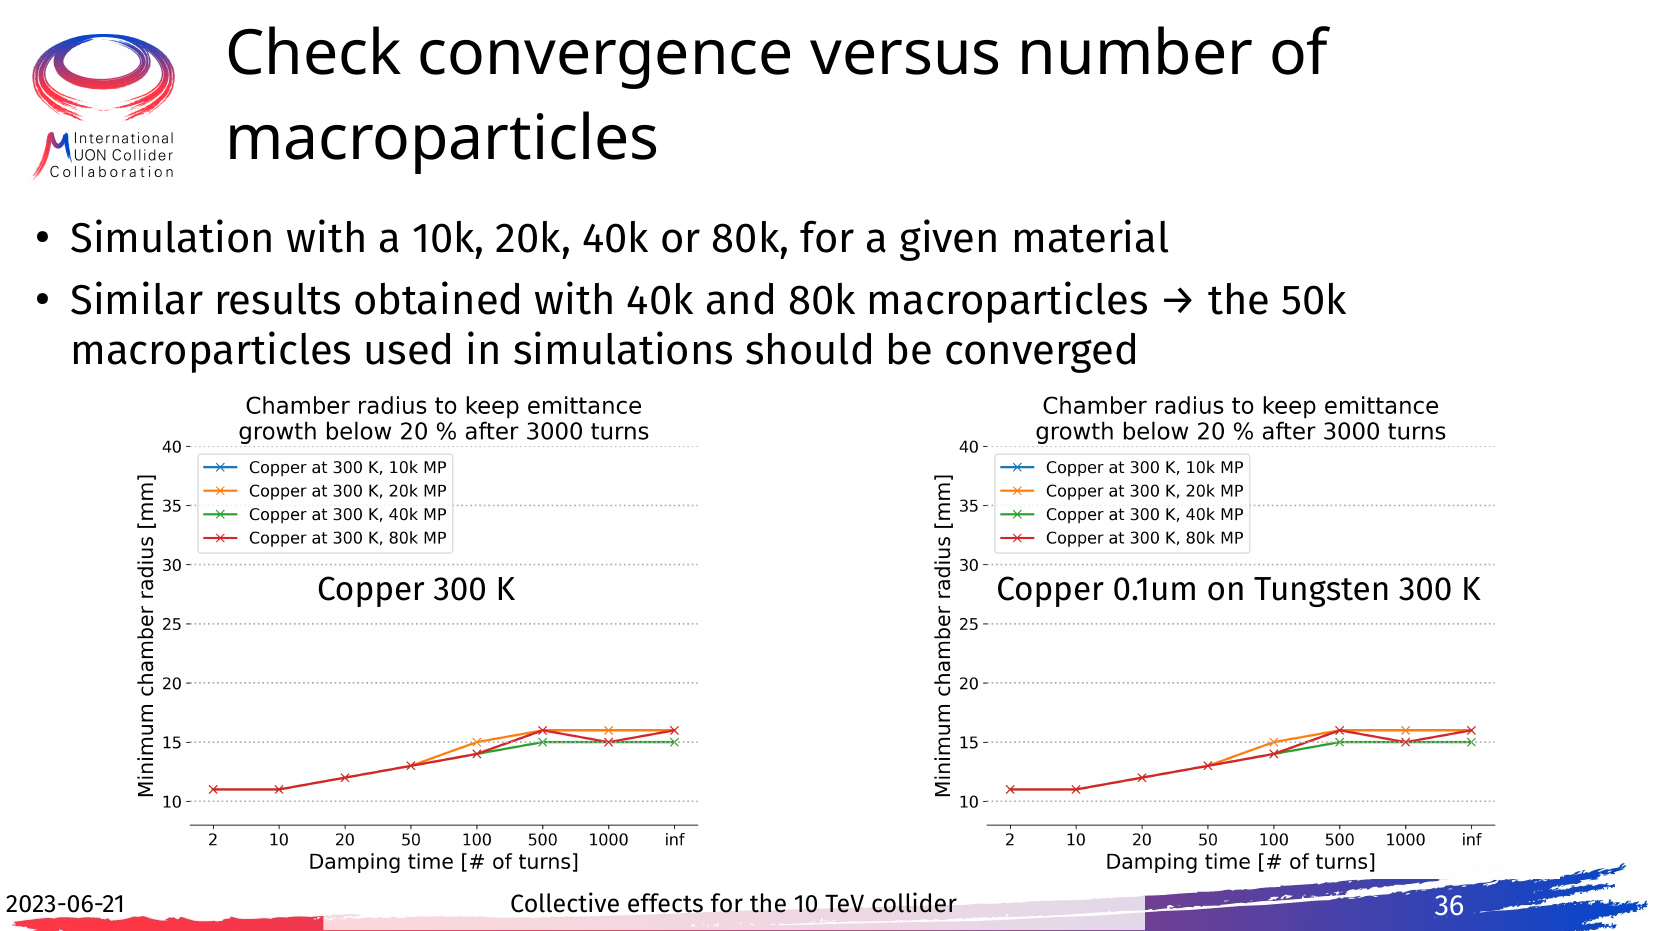

# Check convergence versus number of macroparticles
Simulation with a 10k, 20k, 40k or 80k, for a given material
Similar results obtained with 40k and 80k macroparticles → the 50k macroparticles used in simulations should be converged
Copper 300 K
Copper 0.1um on Tungsten 300 K
2023-06-21
Collective effects for the 10 TeV collider
36